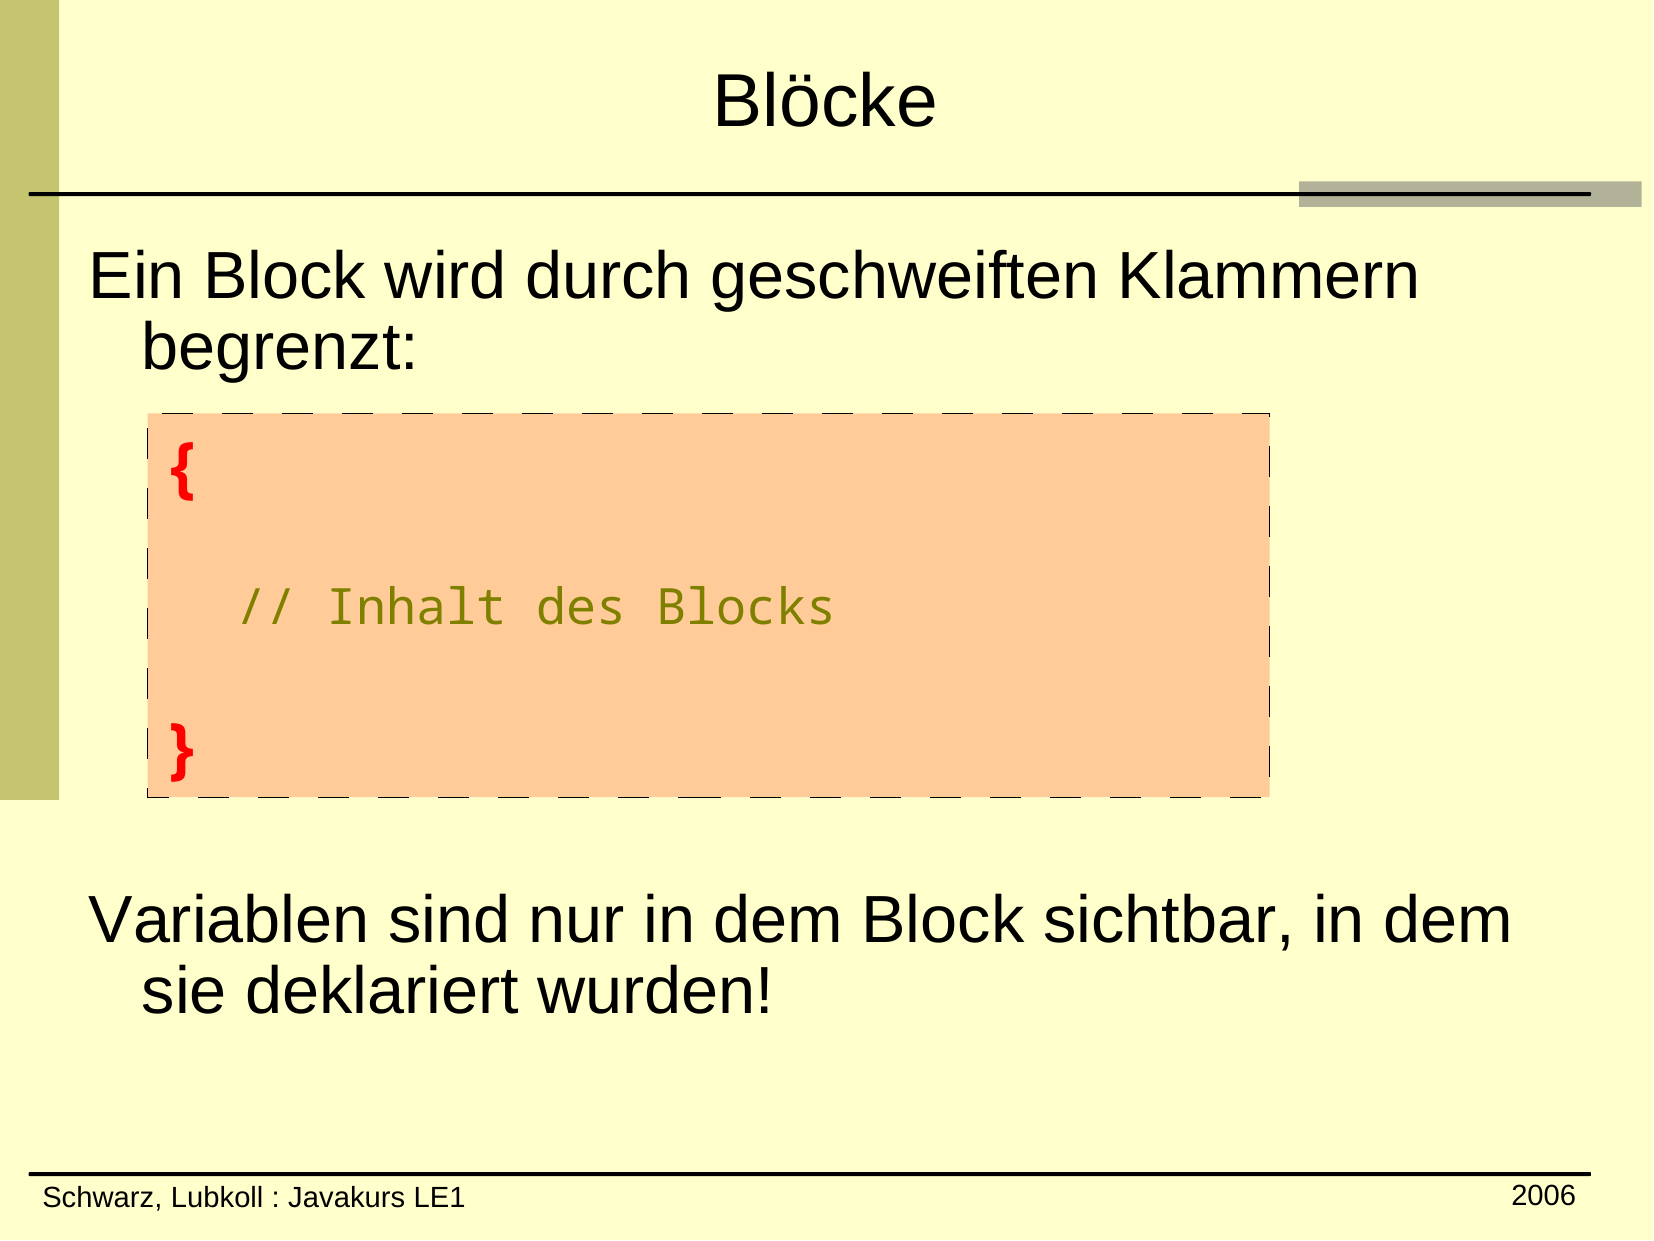

# Blöcke
Ein Block wird durch geschweiften Klammern begrenzt:
Variablen sind nur in dem Block sichtbar, in dem sie deklariert wurden!
{
	// Inhalt des Blocks
}